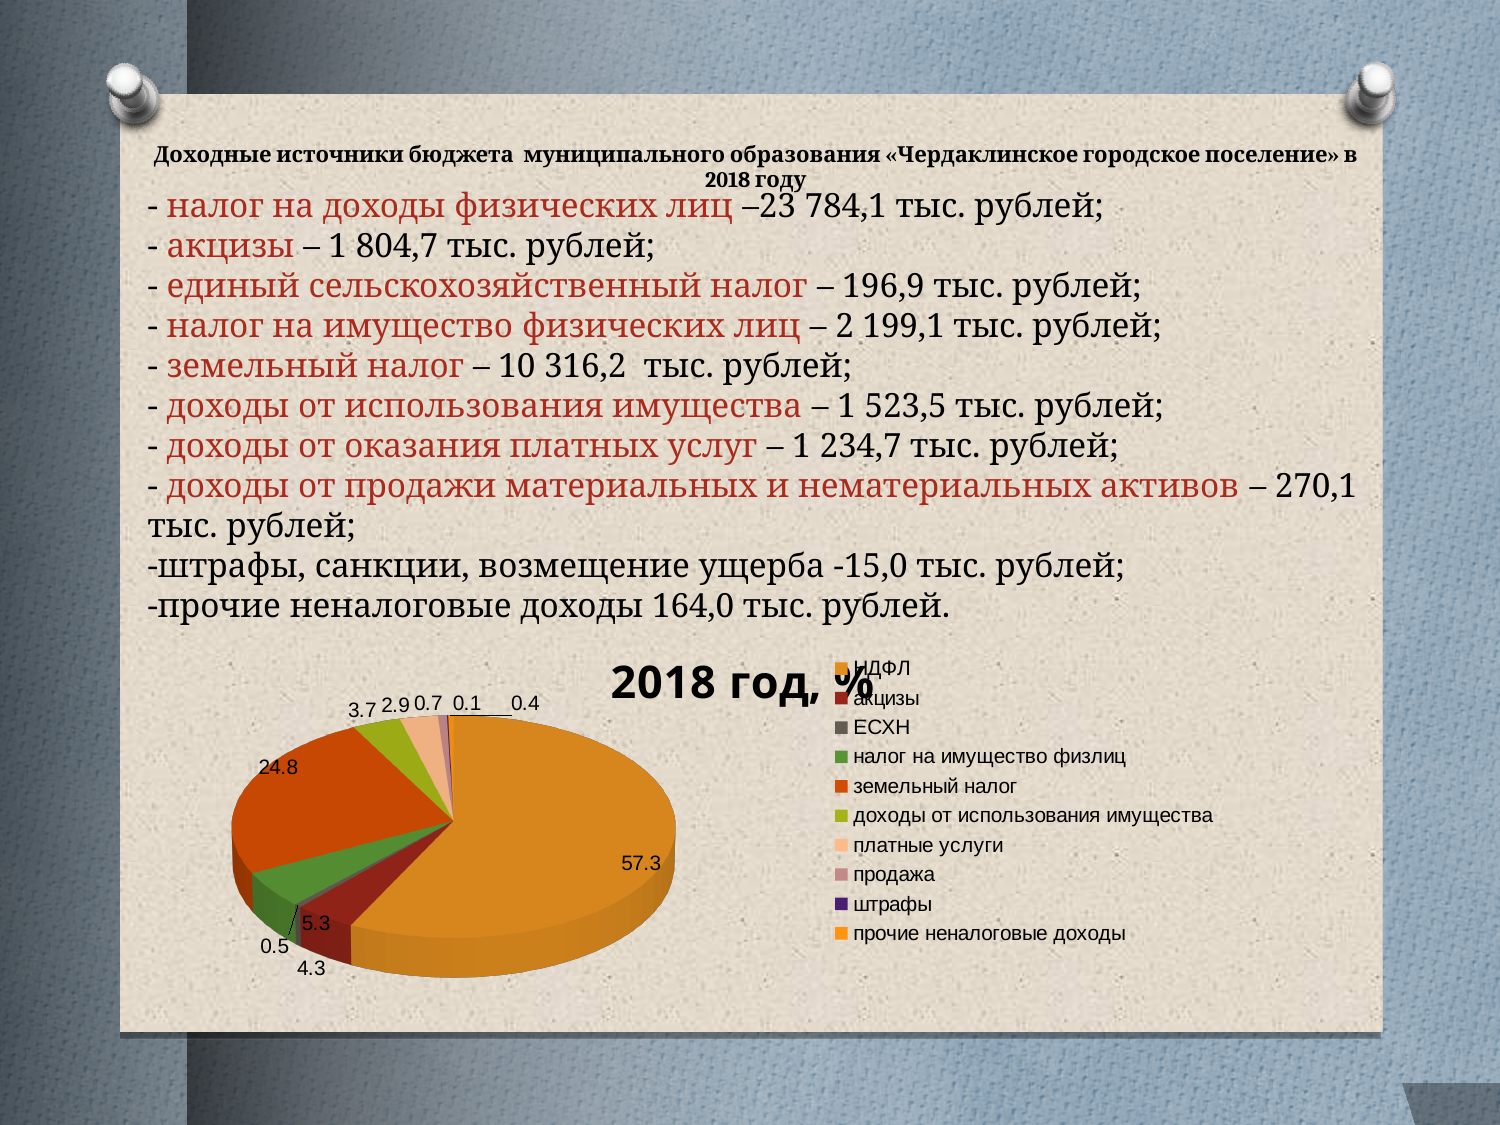

Доходные источники бюджета муниципального образования «Чердаклинское городское поселение» в 2018 году
- налог на доходы физических лиц –23 784,1 тыс. рублей;
- акцизы – 1 804,7 тыс. рублей;
- единый сельскохозяйственный налог – 196,9 тыс. рублей;
- налог на имущество физических лиц – 2 199,1 тыс. рублей;
- земельный налог – 10 316,2 тыс. рублей;
- доходы от использования имущества – 1 523,5 тыс. рублей;
- доходы от оказания платных услуг – 1 234,7 тыс. рублей;
- доходы от продажи материальных и нематериальных активов – 270,1 тыс. рублей;
-штрафы, санкции, возмещение ущерба -15,0 тыс. рублей;
-прочие неналоговые доходы 164,0 тыс. рублей.
[unsupported chart]